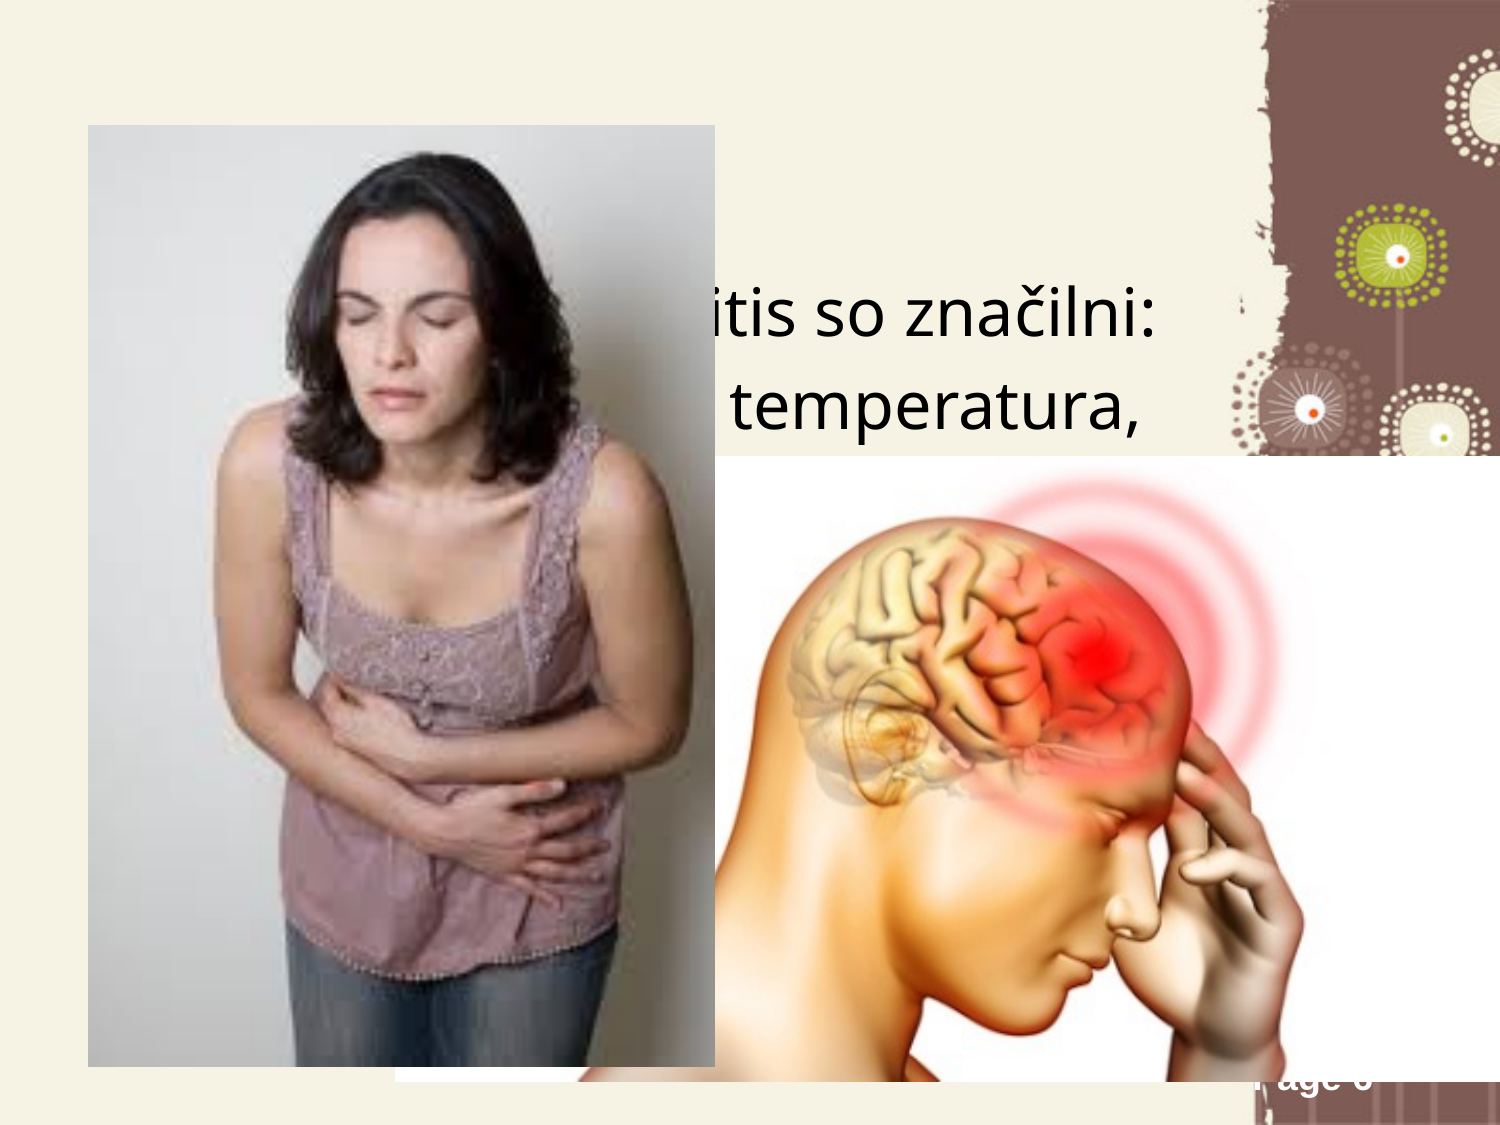

#
Za virusni meningitis so značilni:
• povišana telesna temperatura,
• glavobol, 
• »trd vrat« (pozitivni meningealni znaki),
• slabost in bruhanje,
• utrujenost in slabo počutje,
• bolečine v mišicah in kosteh.